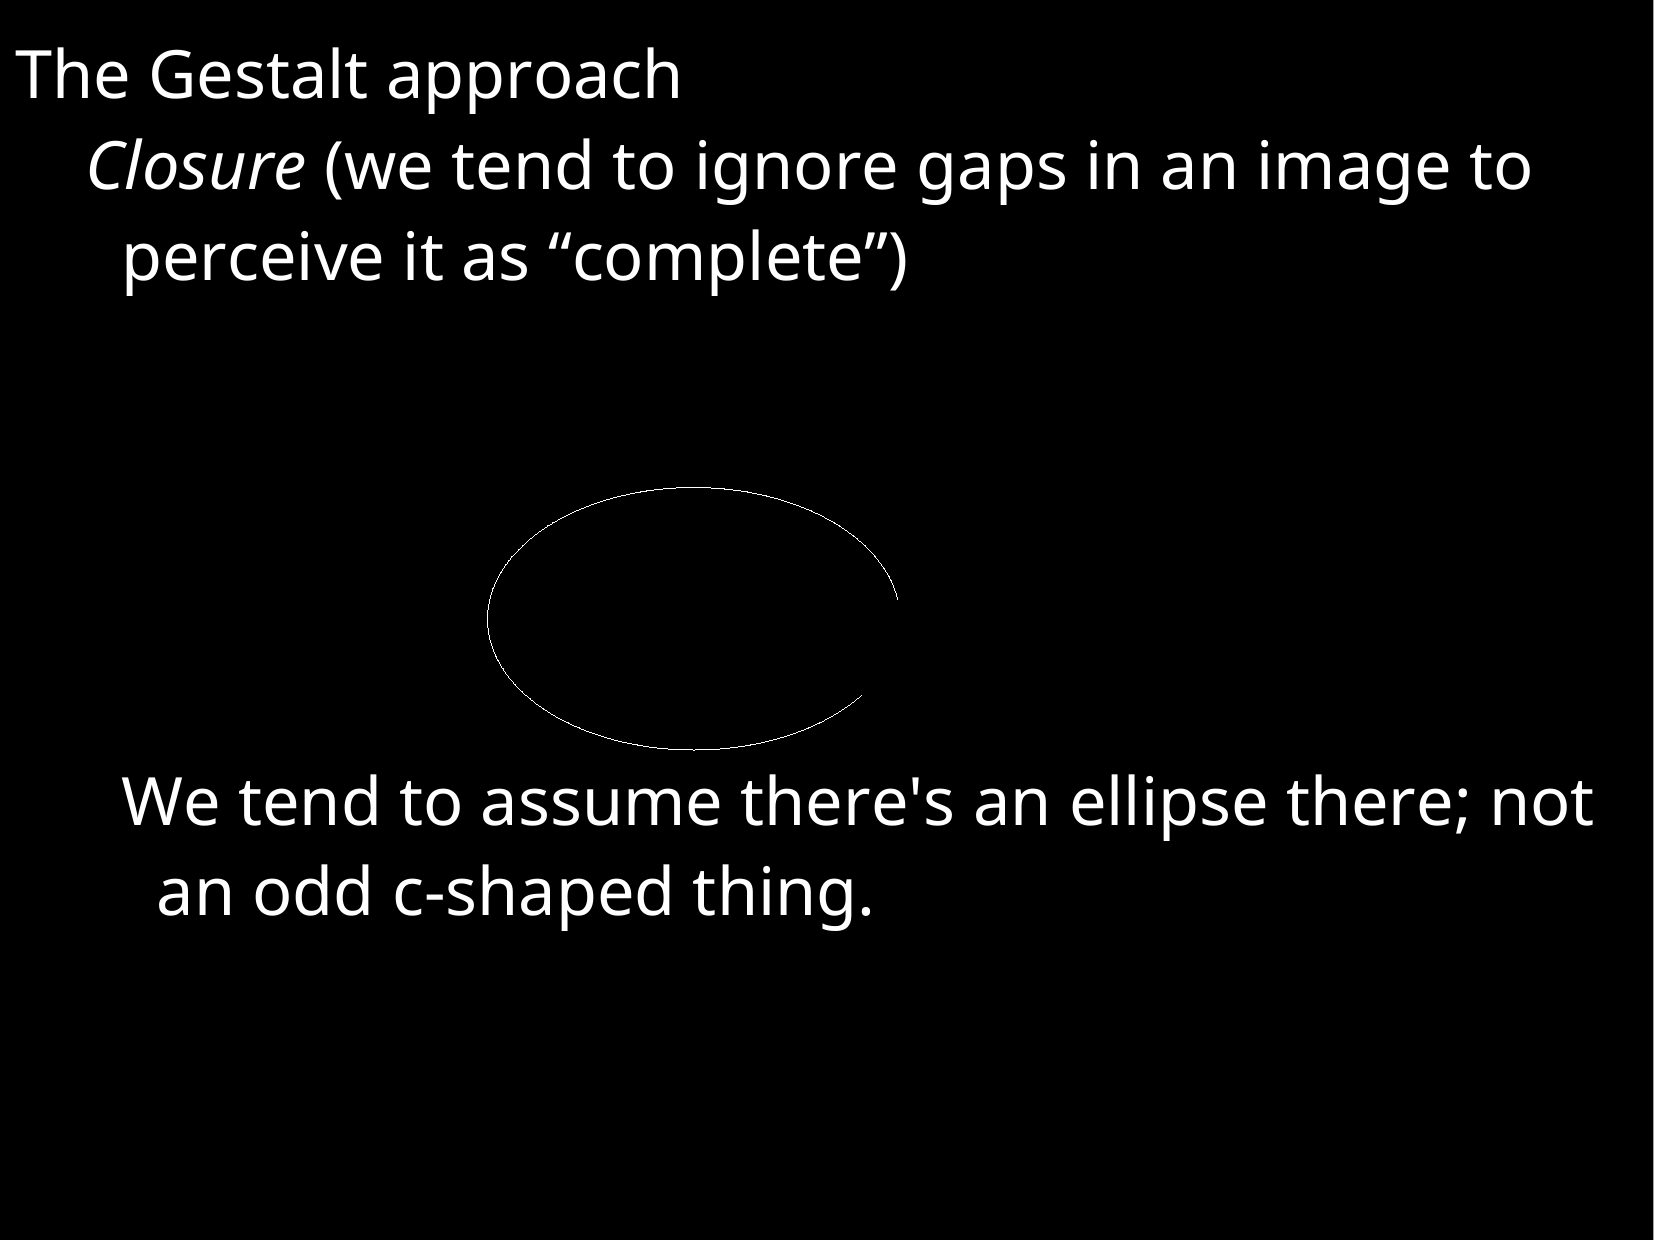

The Gestalt approach
Closure (we tend to ignore gaps in an image to perceive it as “complete”)
We tend to assume there's an ellipse there; not an odd c-shaped thing.